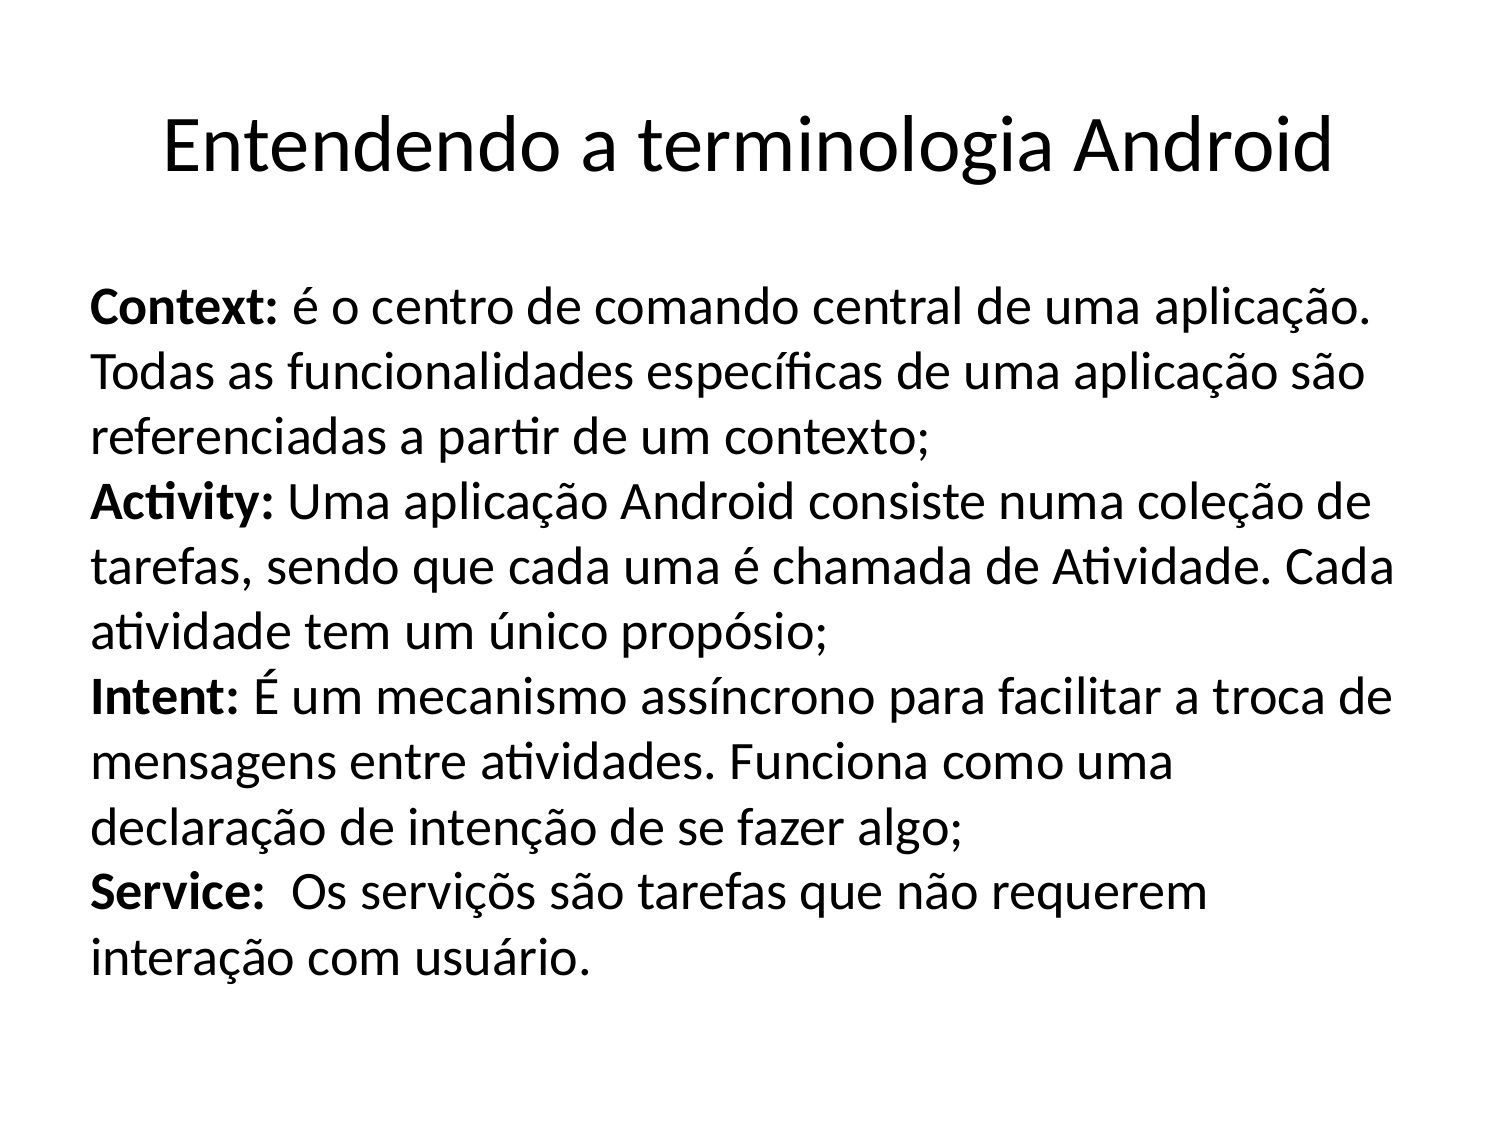

# Entendendo a terminologia Android
Context: é o centro de comando central de uma aplicação. Todas as funcionalidades específicas de uma aplicação são referenciadas a partir de um contexto;
Activity: Uma aplicação Android consiste numa coleção de tarefas, sendo que cada uma é chamada de Atividade. Cada atividade tem um único propósio;
Intent: É um mecanismo assíncrono para facilitar a troca de mensagens entre atividades. Funciona como uma declaração de intenção de se fazer algo;
Service: Os serviçõs são tarefas que não requerem interação com usuário.